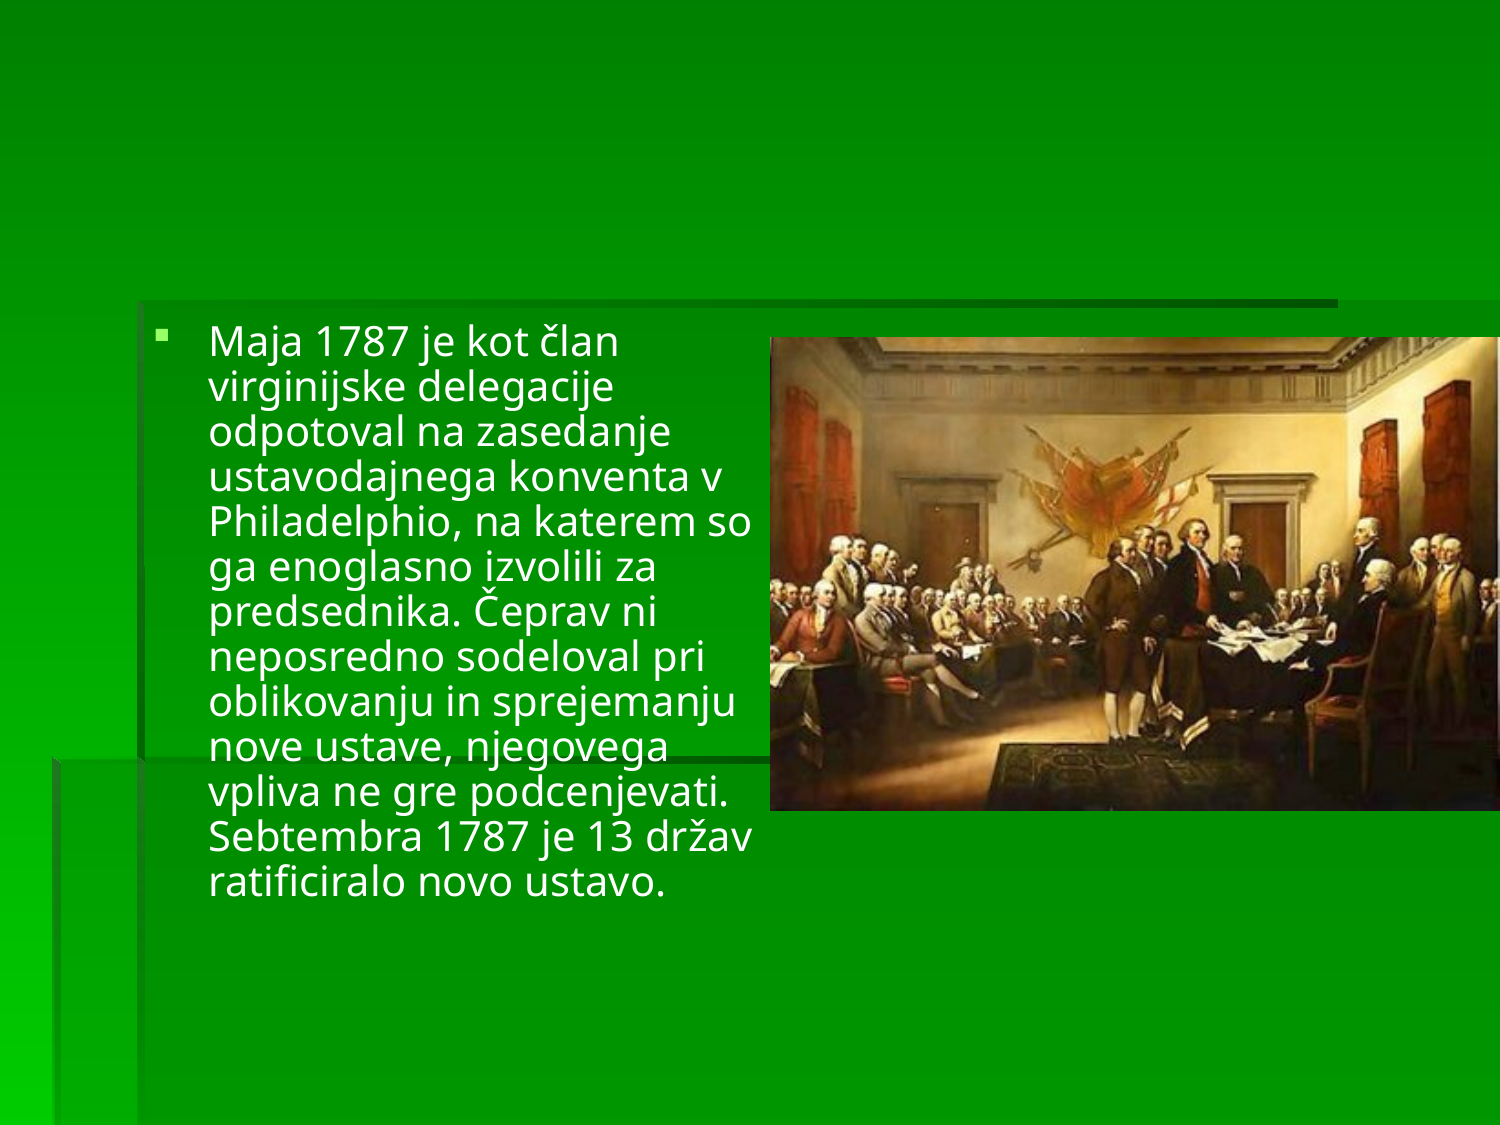

# Maja 1787 je kot član virginijske delegacije odpotoval na zasedanje ustavodajnega konventa v Philadelphio, na katerem so ga enoglasno izvolili za predsednika. Čeprav ni neposredno sodeloval pri oblikovanju in sprejemanju nove ustave, njegovega vpliva ne gre podcenjevati. Sebtembra 1787 je 13 držav ratificiralo novo ustavo.